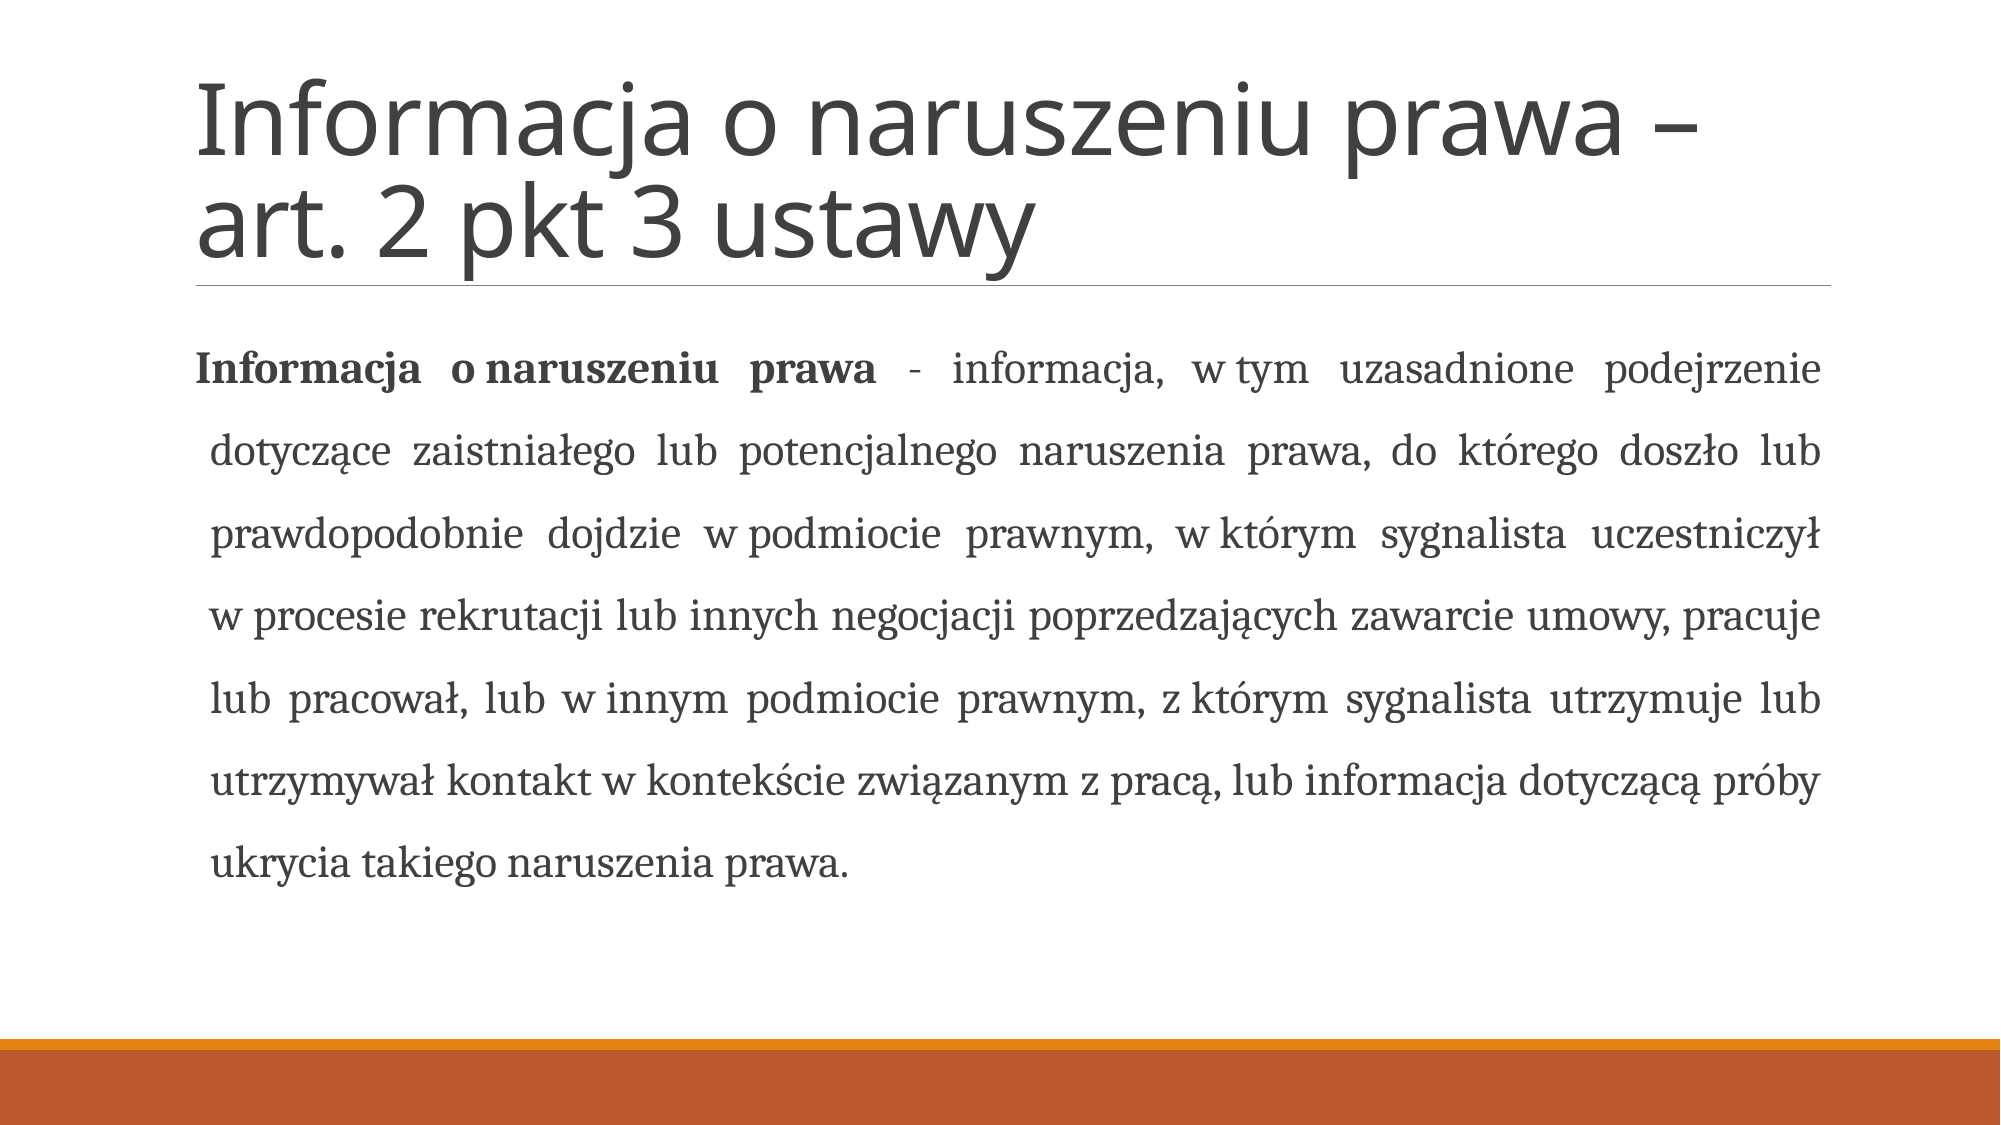

# Informacja o naruszeniu prawa – art. 2 pkt 3 ustawy
Informacja o naruszeniu prawa - informacja, w tym uzasadnione podejrzenie dotyczące zaistniałego lub potencjalnego naruszenia prawa, do którego doszło lub prawdopodobnie dojdzie w podmiocie prawnym, w którym sygnalista uczestniczył w procesie rekrutacji lub innych negocjacji poprzedzających zawarcie umowy, pracuje lub pracował, lub w innym podmiocie prawnym, z którym sygnalista utrzymuje lub utrzymywał kontakt w kontekście związanym z pracą, lub informacja dotyczącą próby ukrycia takiego naruszenia prawa.